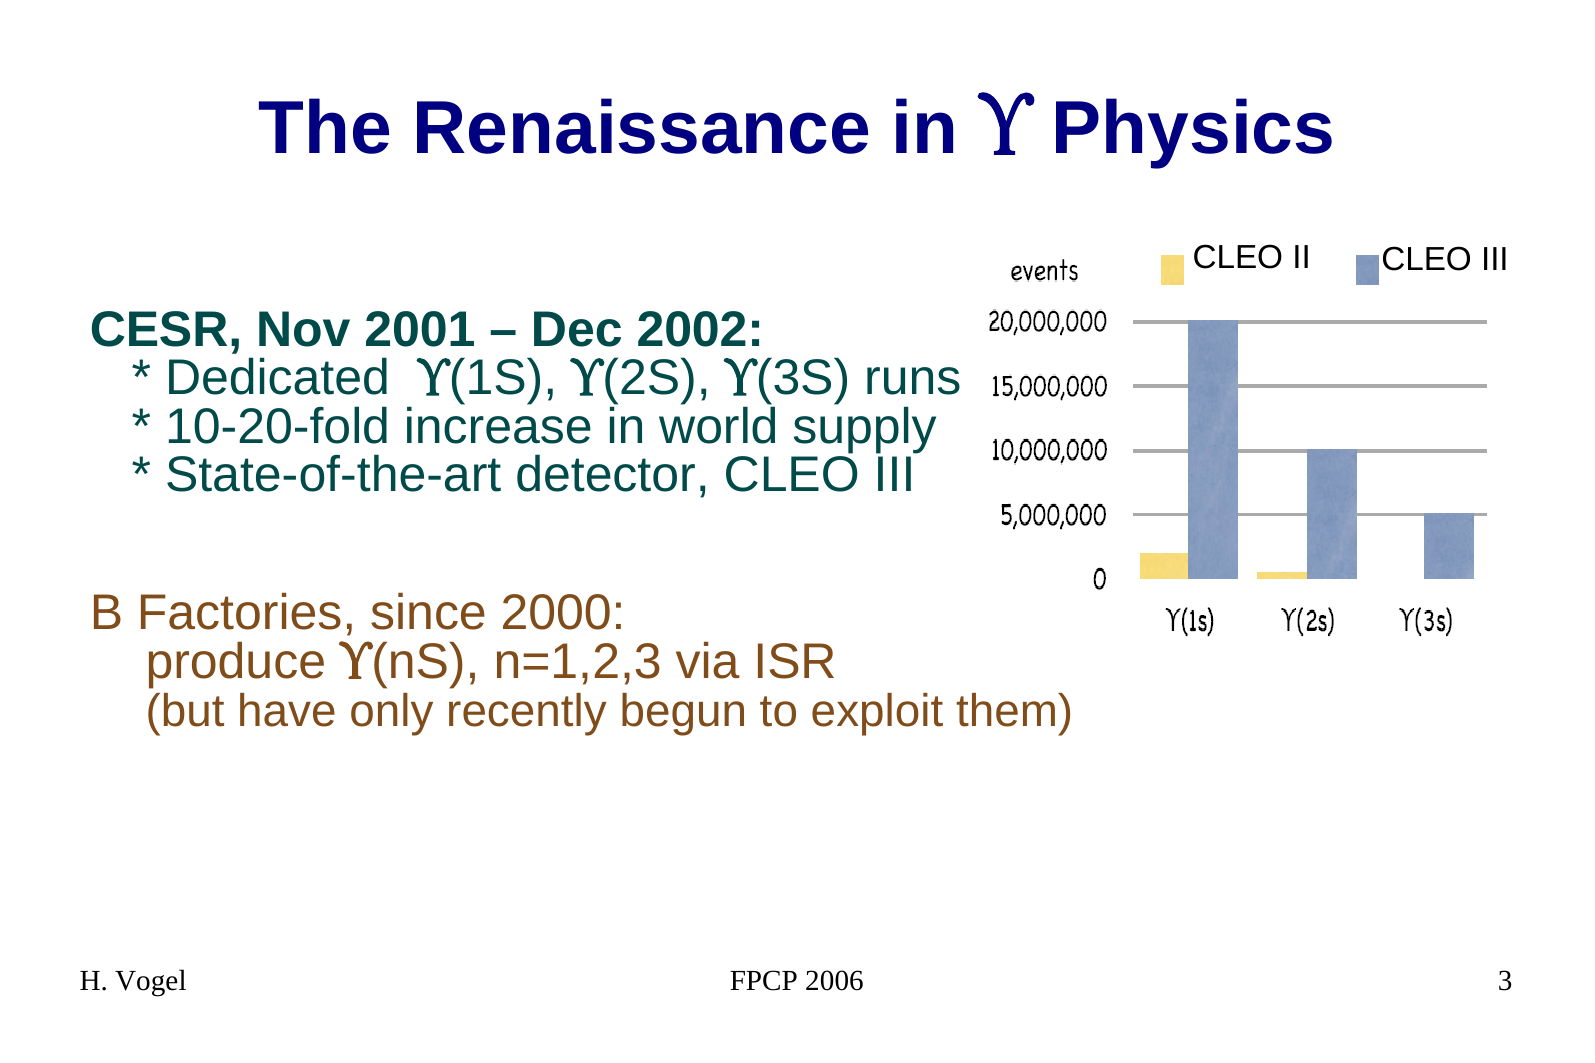

# The Renaissance in  Physics
CLEO II
CLEO III
CESR, Nov 2001 – Dec 2002:
 * Dedicated (1S), (2S), (3S) runs
 * 10-20-fold increase in world supply
 * State-of-the-art detector, CLEO III
B Factories, since 2000:
 produce (nS), n=1,2,3 via ISR
 (but have only recently begun to exploit them)
H. Vogel
FPCP 2006
3